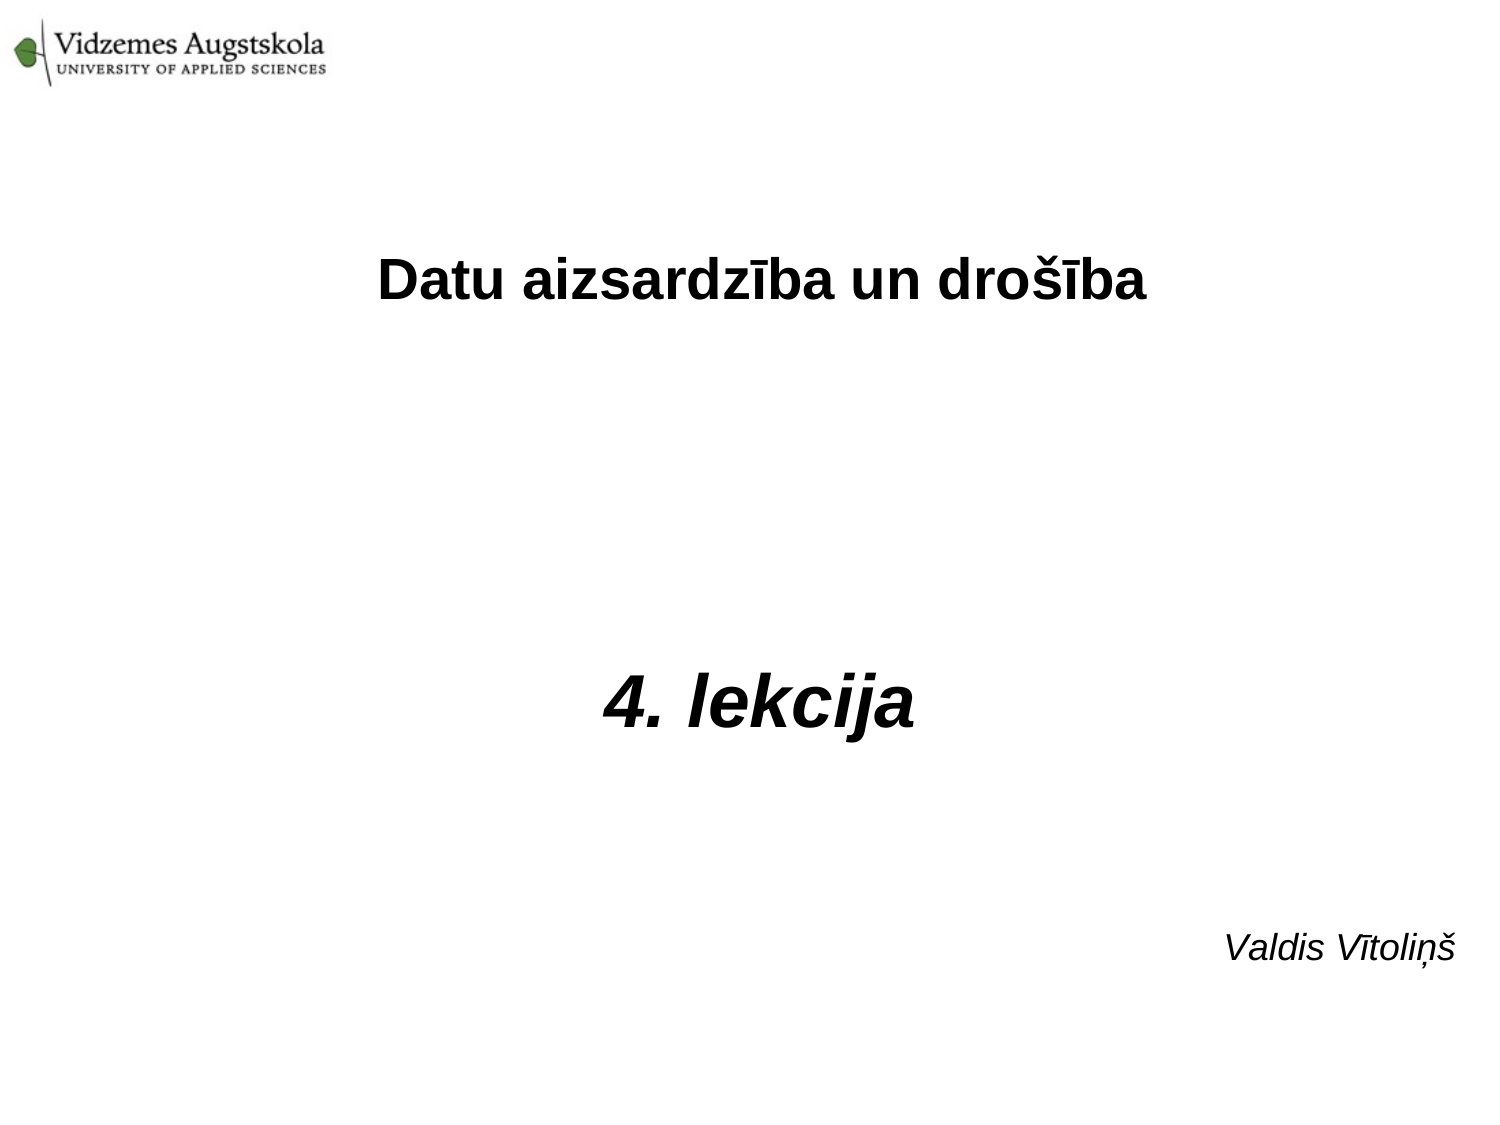

# Datu aizsardzība un drošība
4. lekcija
Valdis Vītoliņš